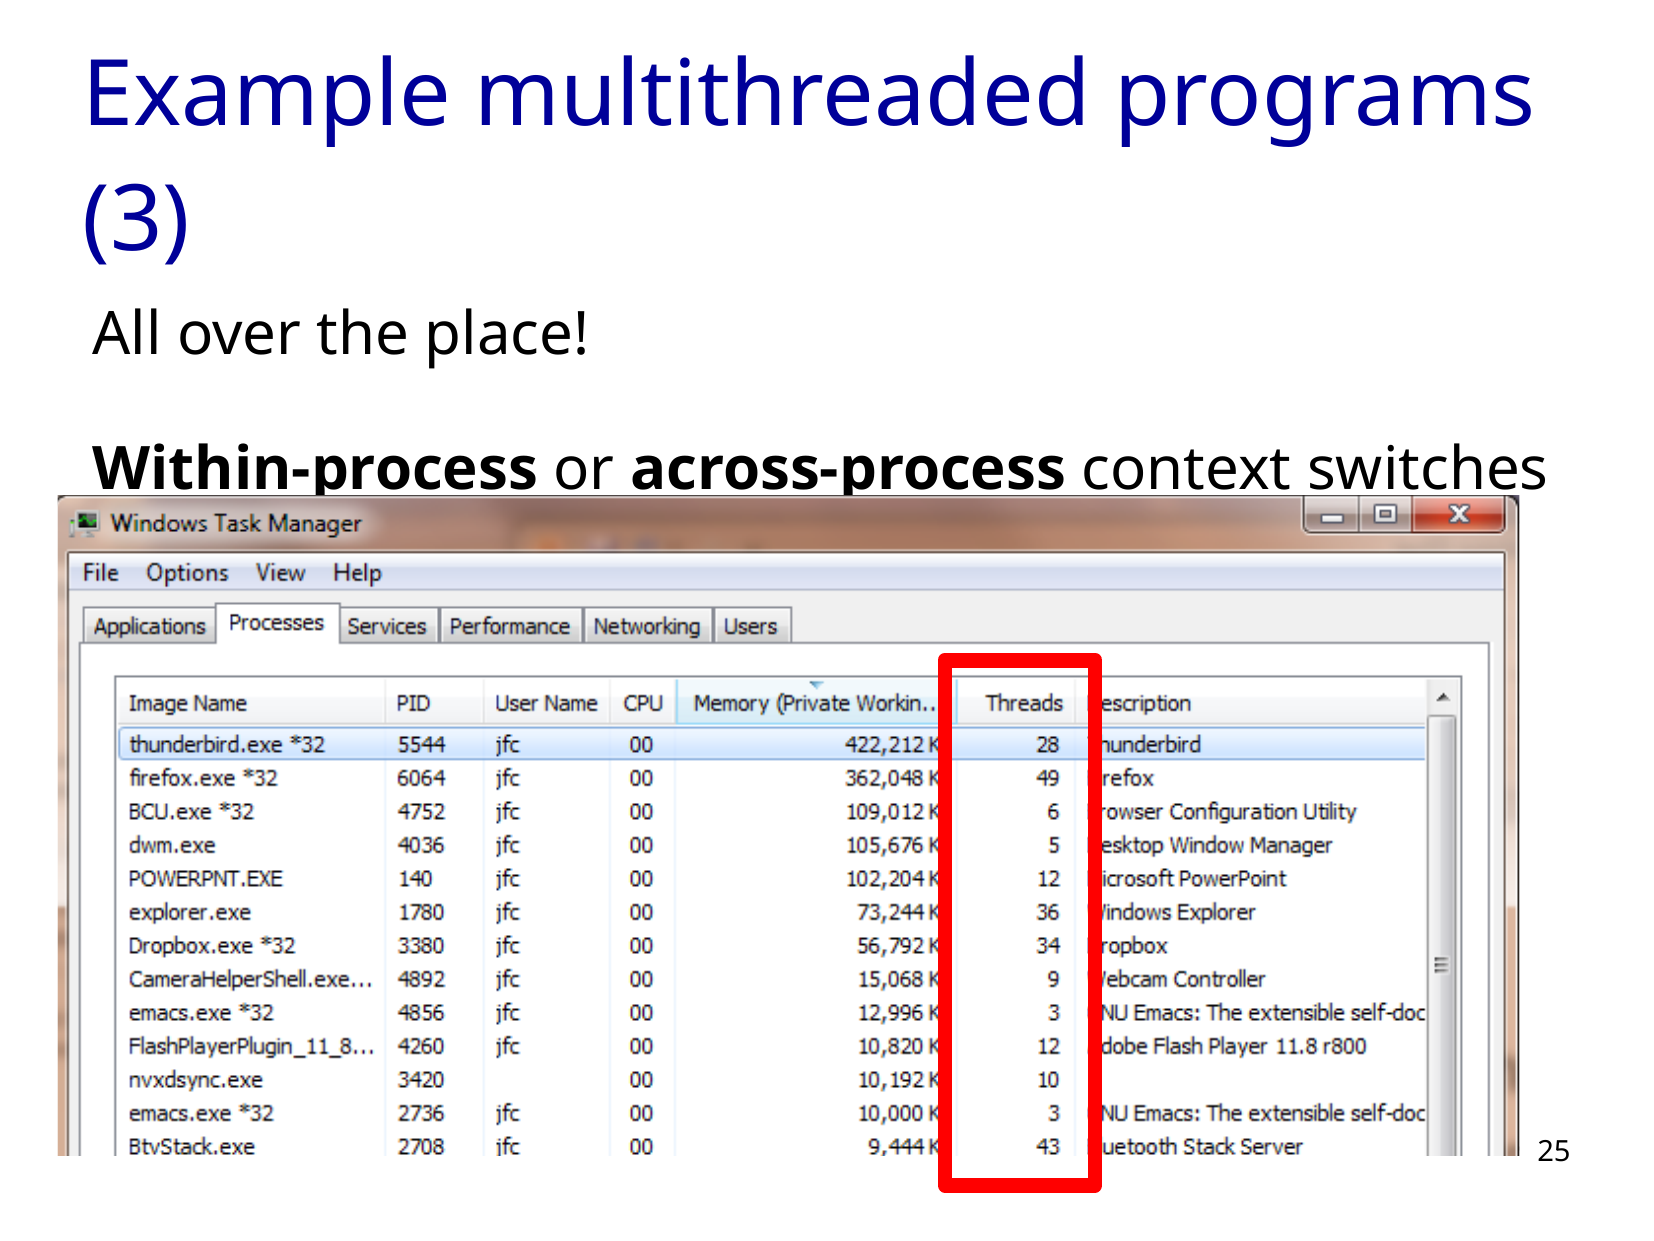

# Example multithreaded programs (3)
All over the place!
Within-process or across-process context switches
25